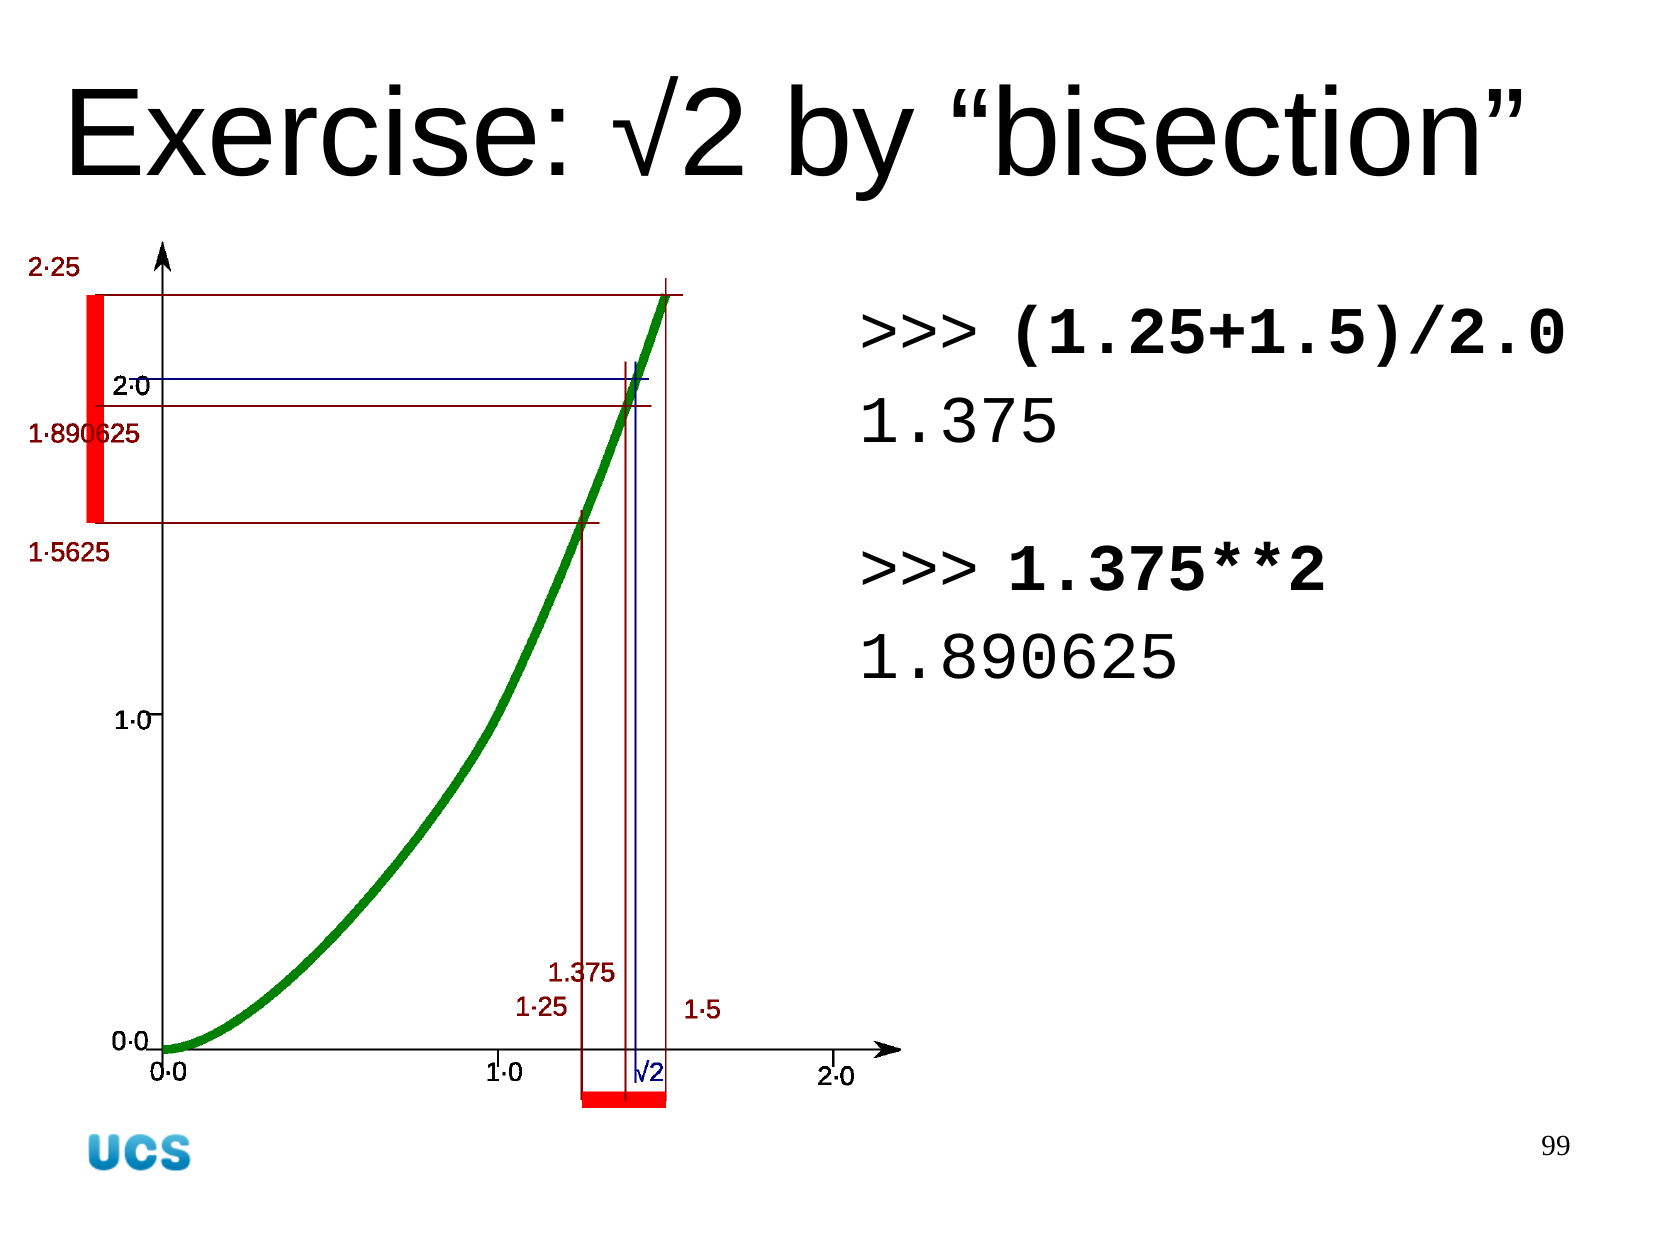

Exercise: √2 by “bisection”
>>>
(1.25+1.5)/2.0
1.375
>>>
1.375**2
1.890625
99